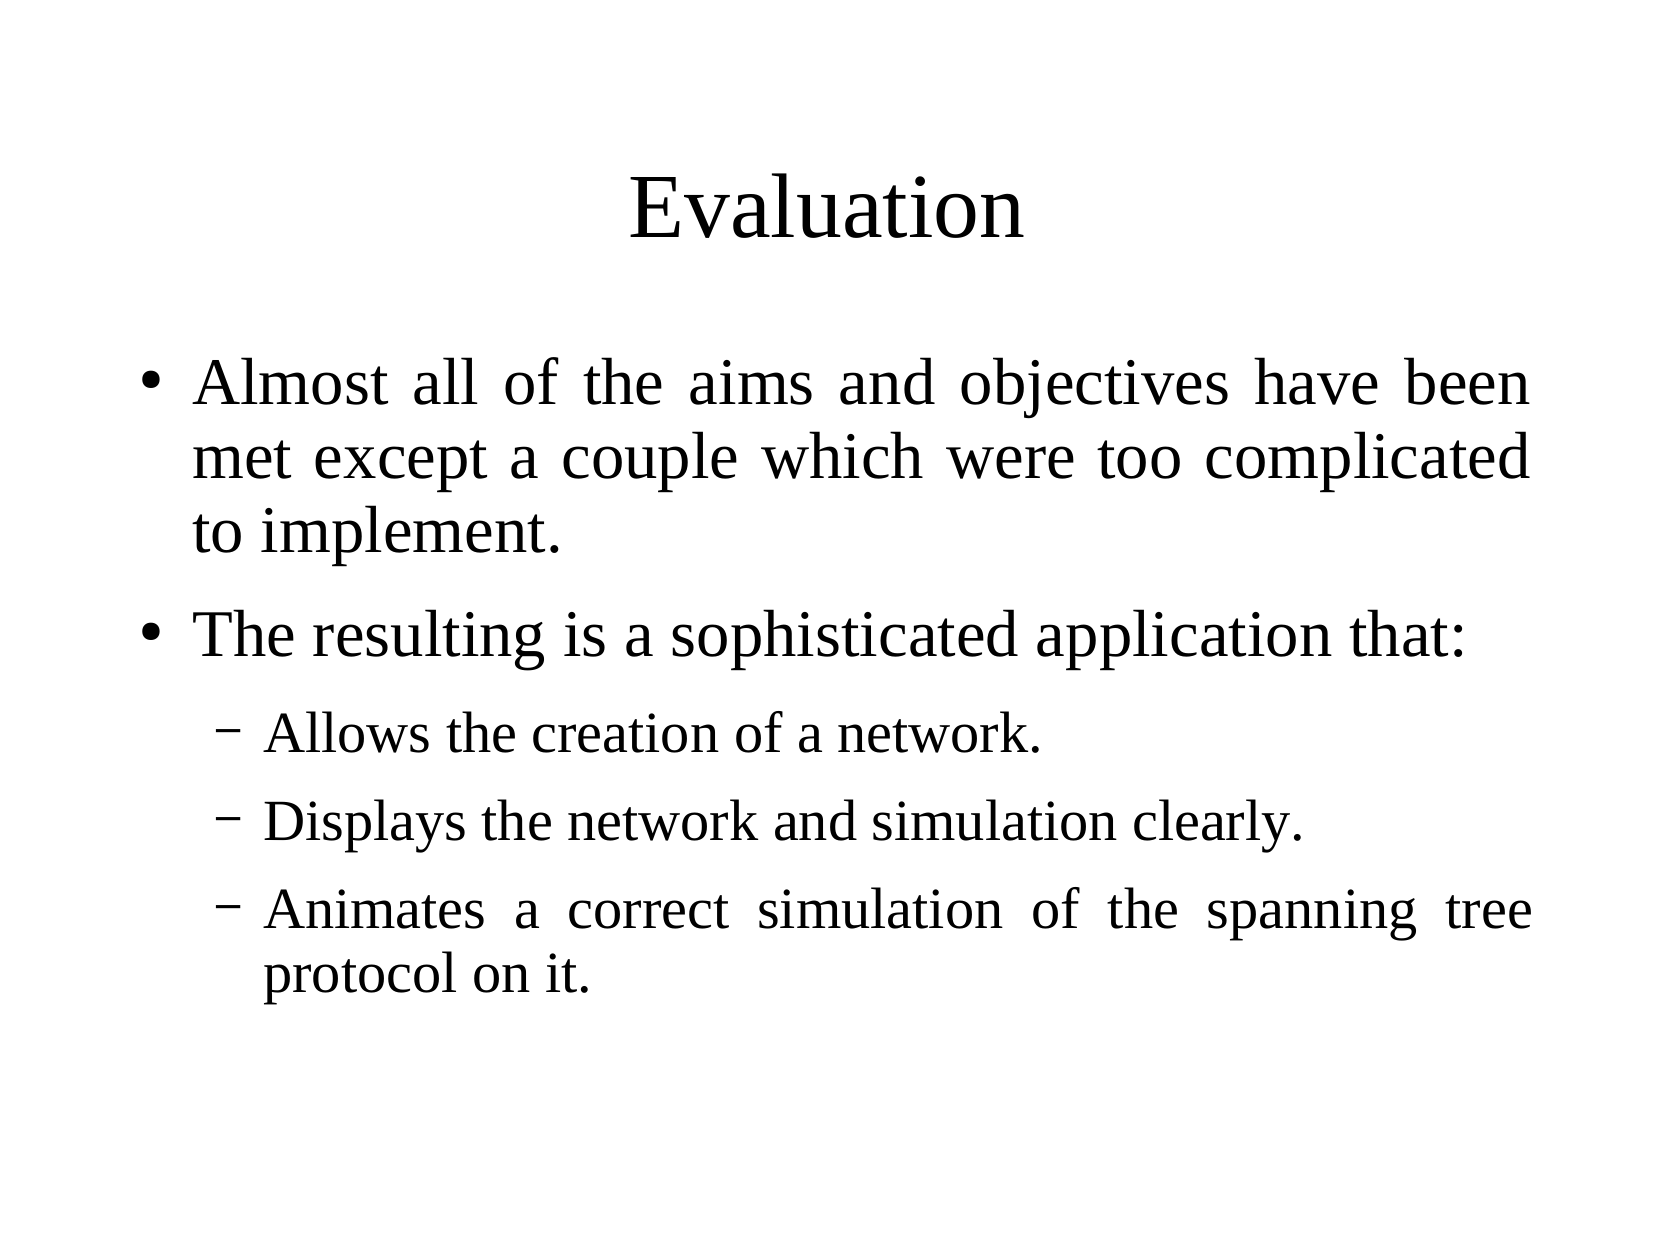

# Evaluation
Almost all of the aims and objectives have been met except a couple which were too complicated to implement.
The resulting is a sophisticated application that:
Allows the creation of a network.
Displays the network and simulation clearly.
Animates a correct simulation of the spanning tree protocol on it.